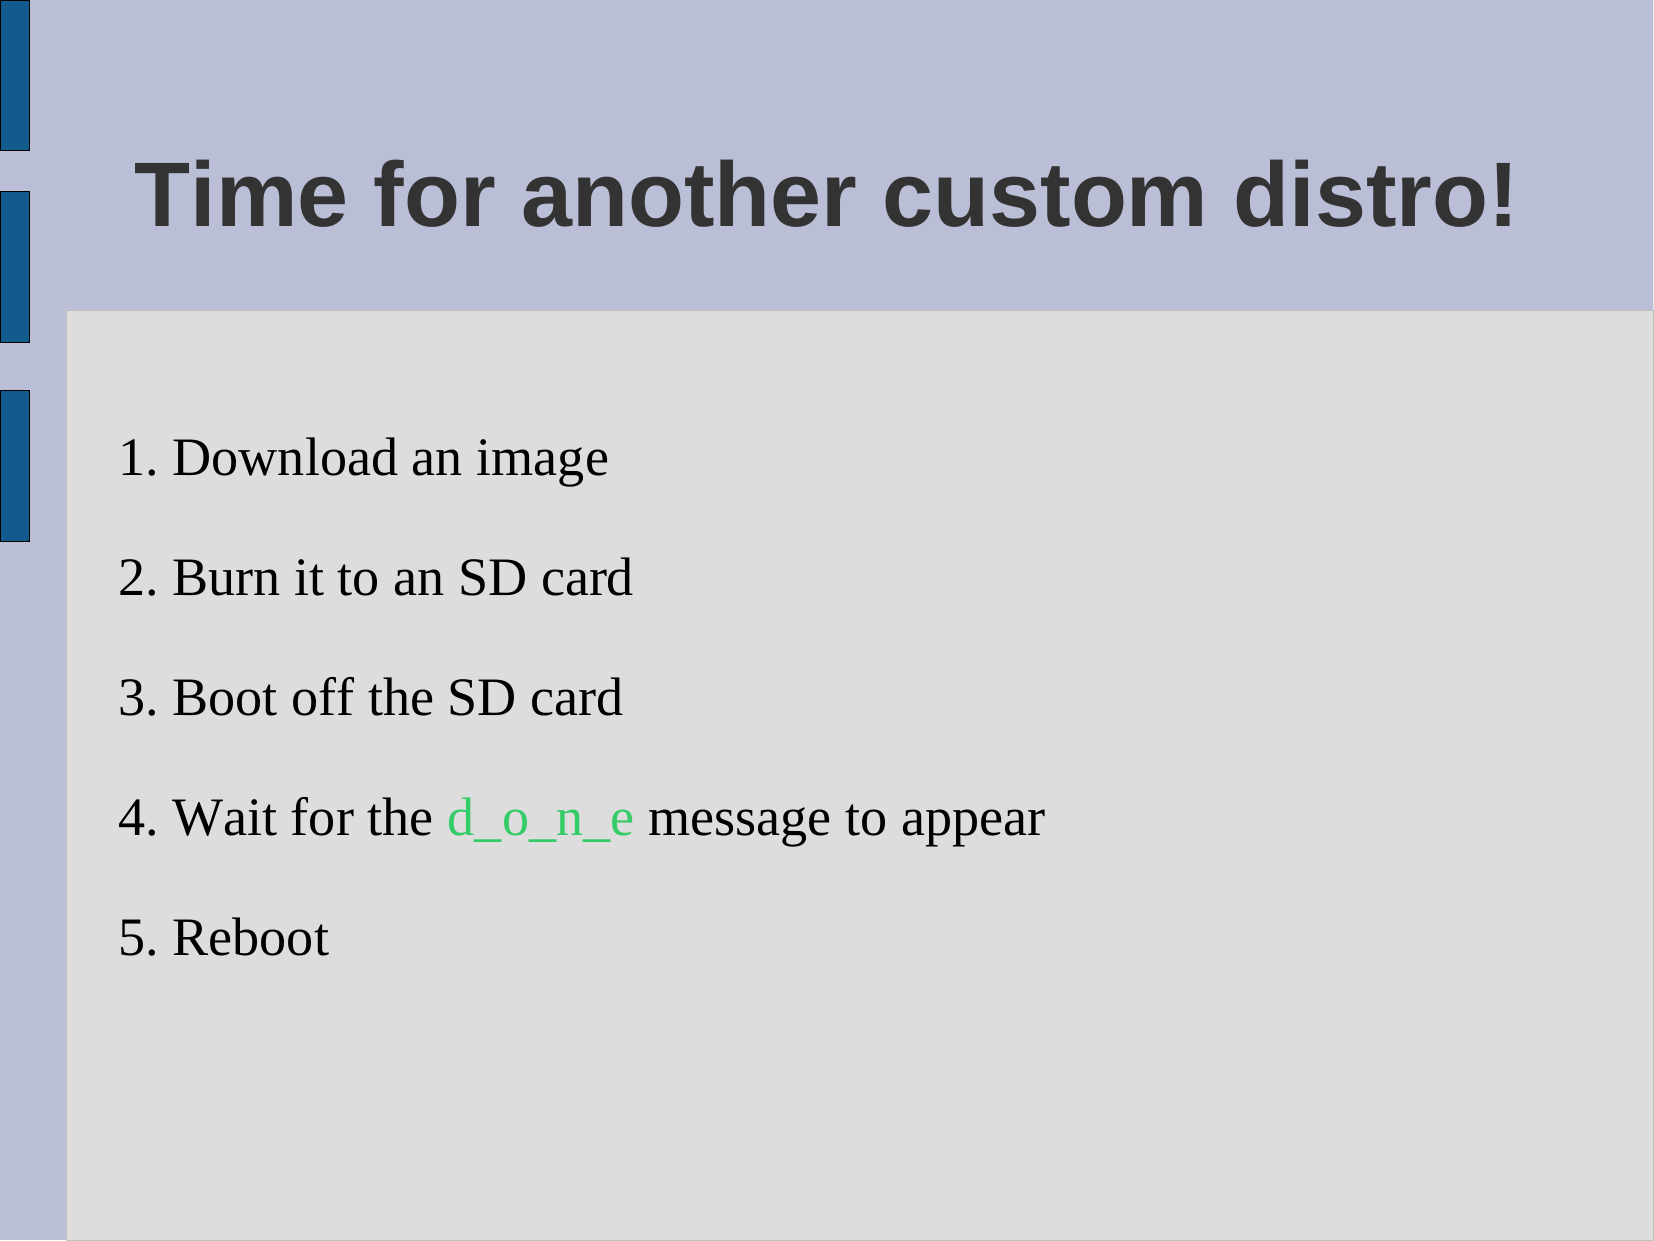

# Time for another custom distro!
1. Download an image
2. Burn it to an SD card
3. Boot off the SD card
4. Wait for the d_o_n_e message to appear
5. Reboot